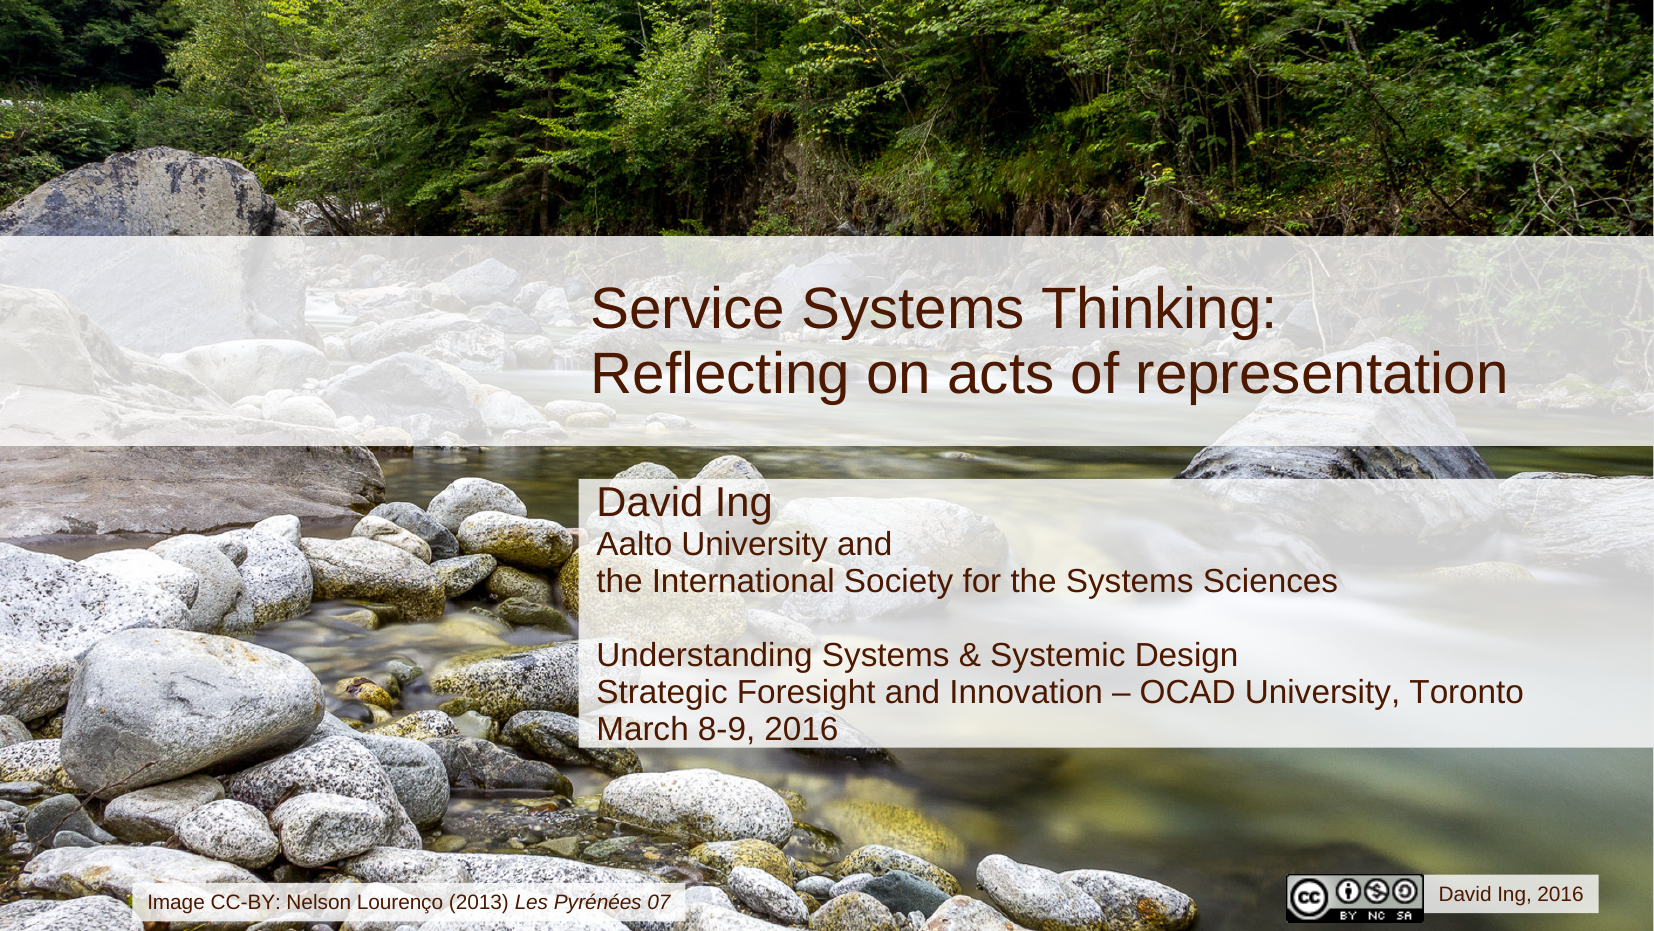

# Service Systems Thinking: Reflecting on acts of representation
David Ing
Aalto University and
the International Society for the Systems Sciences
Understanding Systems & Systemic Design
Strategic Foresight and Innovation – OCAD University, Toronto
March 8-9, 2016
David Ing, 2016
1
Service Systems Thinking
March 2017